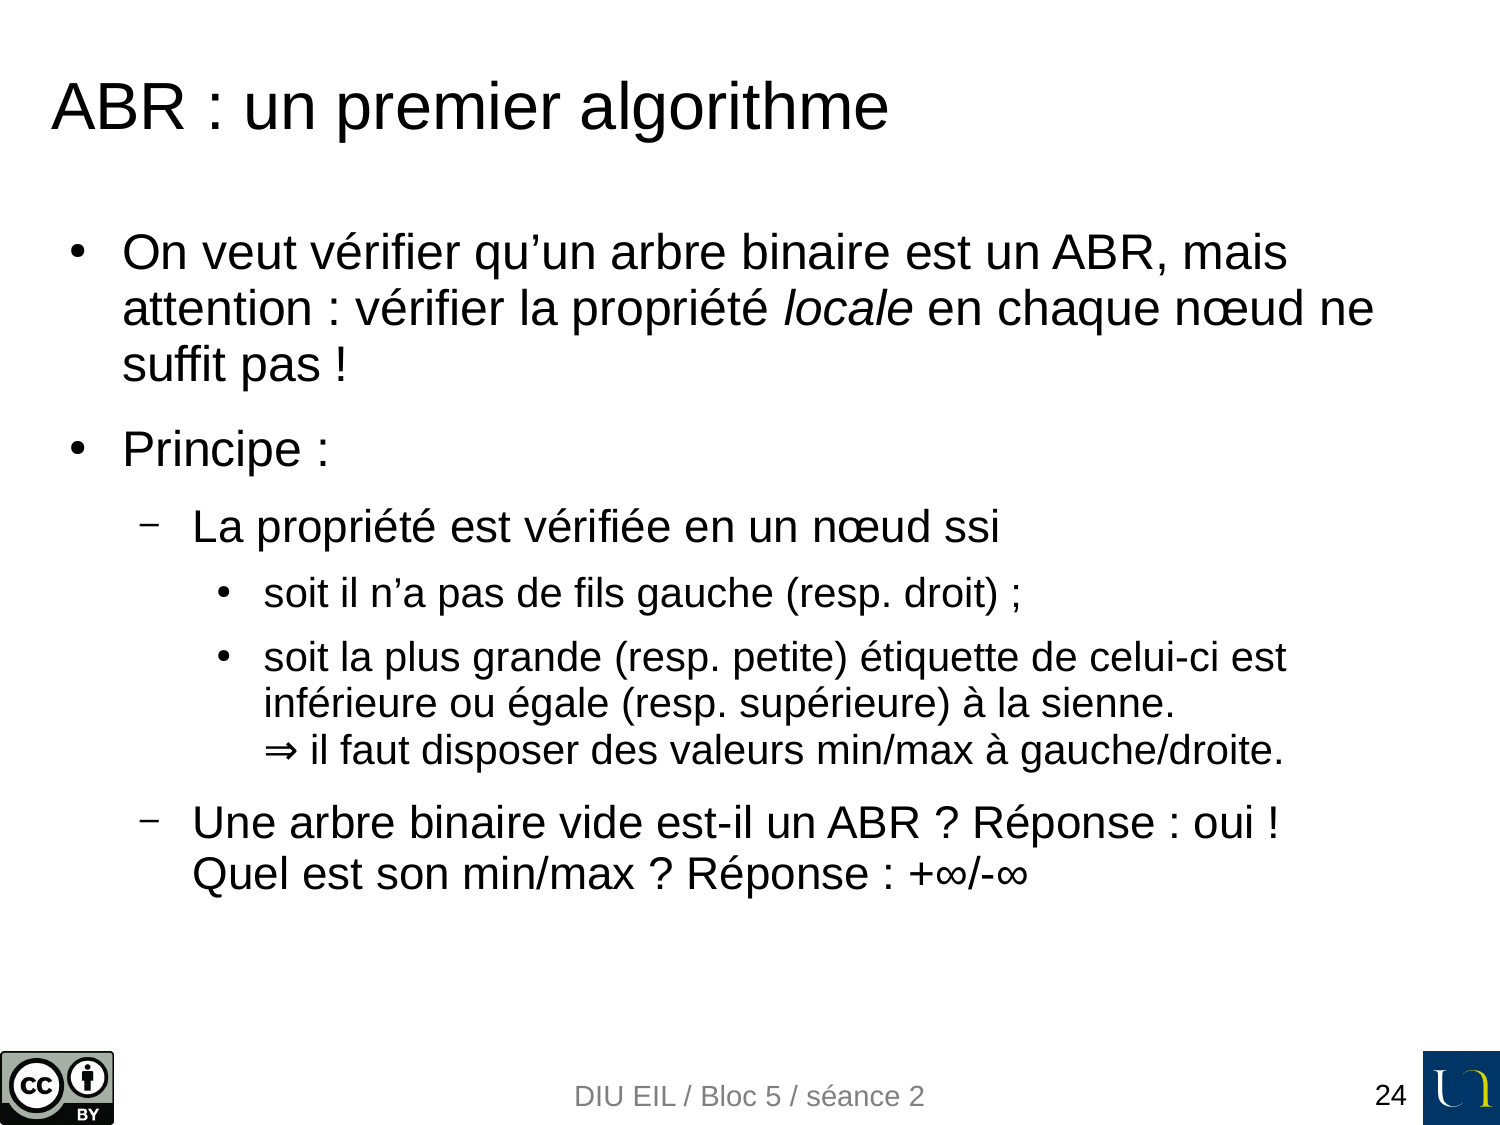

# ABR : un premier algorithme
On veut vérifier qu’un arbre binaire est un ABR, mais attention : vérifier la propriété locale en chaque nœud ne suffit pas !
Principe :
La propriété est vérifiée en un nœud ssi
soit il n’a pas de fils gauche (resp. droit) ;
soit la plus grande (resp. petite) étiquette de celui-ci est inférieure ou égale (resp. supérieure) à la sienne.
⇒ il faut disposer des valeurs min/max à gauche/droite.
Une arbre binaire vide est-il un ABR ? Réponse : oui !
Quel est son min/max ? Réponse : +∞/-∞
24